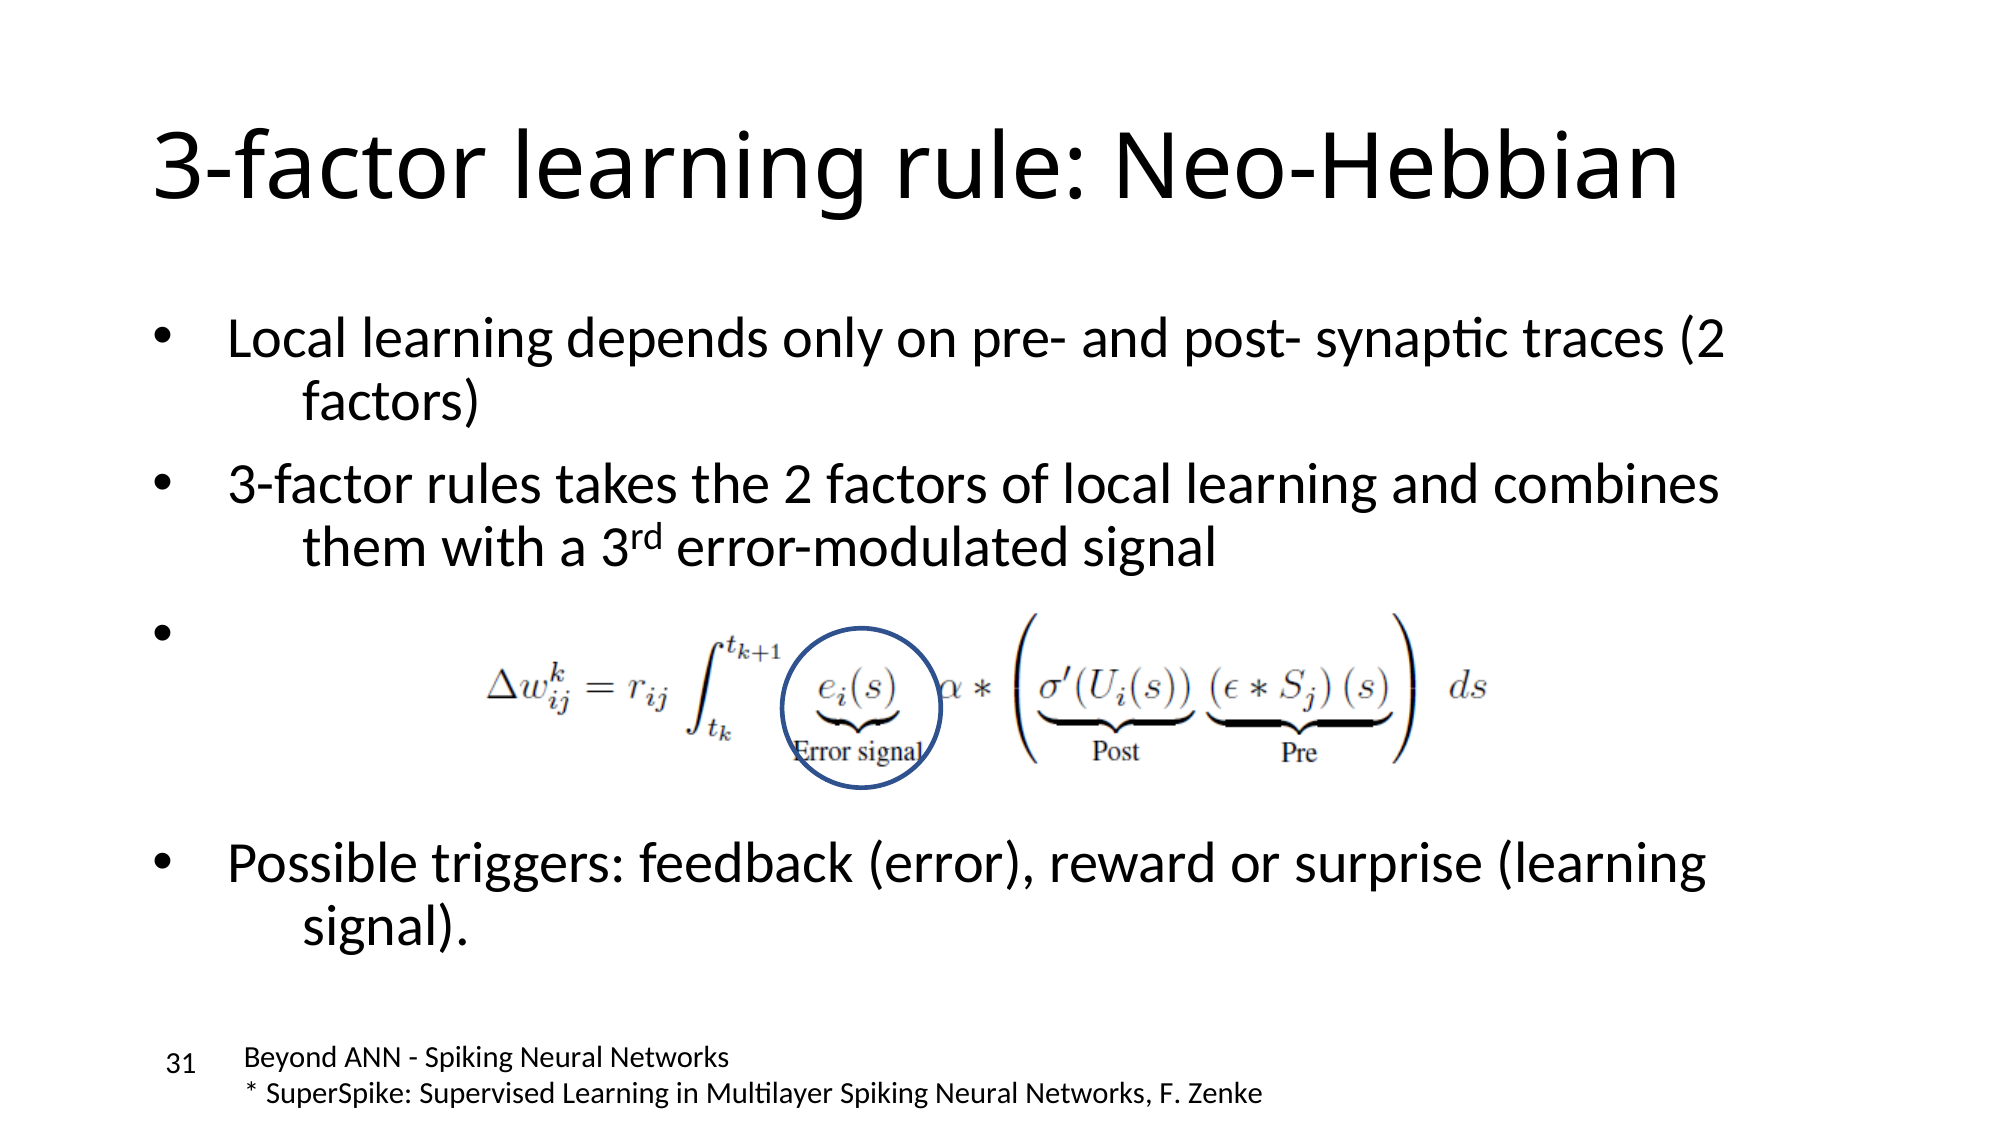

# 3-factor learning rule: Neo-Hebbian
Local learning depends only on pre- and post- synaptic traces (2 factors)
3-factor rules takes the 2 factors of local learning and combines them with a 3rd error-modulated signal
Possible triggers: feedback (error), reward or surprise (learning signal).
Beyond ANN - Spiking Neural Networks
* SuperSpike: Supervised Learning in Multilayer Spiking Neural Networks, F. Zenke